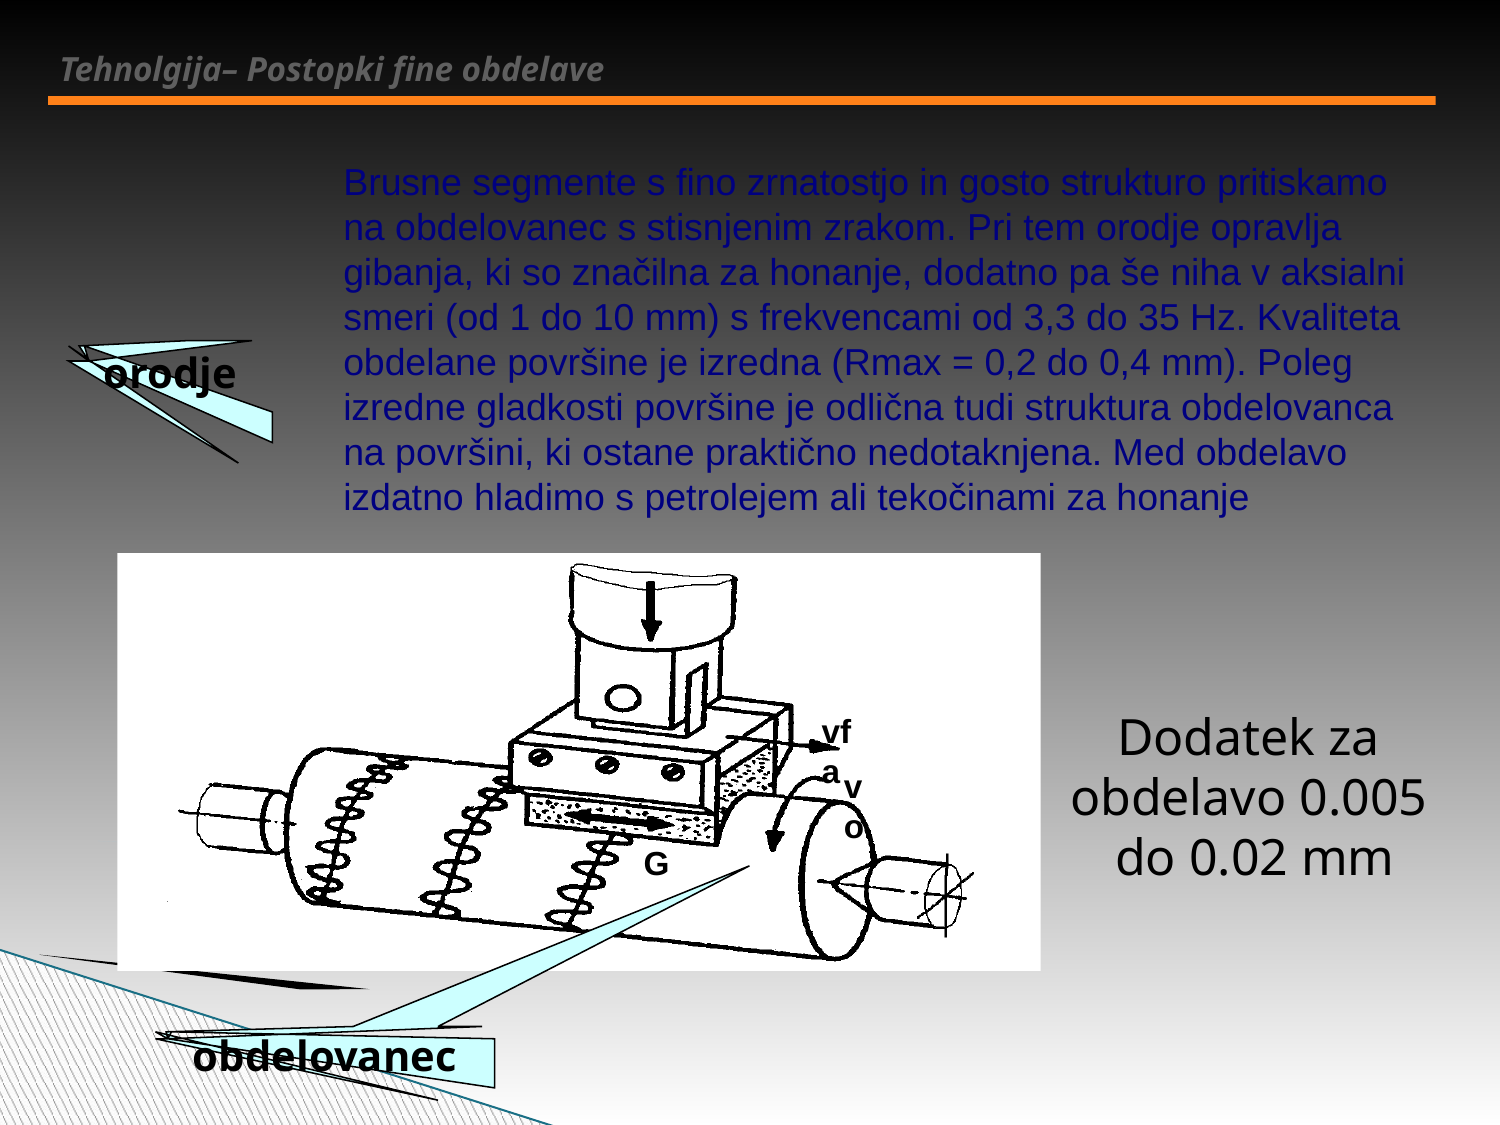

Brusne segmente s fino zrnatostjo in gosto strukturo pritiskamo na obdelovanec s stisnjenim zrakom. Pri tem orodje opravlja gibanja, ki so značilna za honanje, dodatno pa še niha v aksialni smeri (od 1 do 10 mm) s frekvencami od 3,3 do 35 Hz. Kvaliteta obdelane površine je izredna (Rmax = 0,2 do 0,4 mm). Poleg izredne gladkosti površine je odlična tudi struktura obdelovanca na površini, ki ostane praktično nedotaknjena. Med obdelavo izdatno hladimo s petrolejem ali tekočinami za honanje
orodje
vfa
vo
G
Dodatek za obdelavo 0.005 do 0.02 mm
obdelovanec